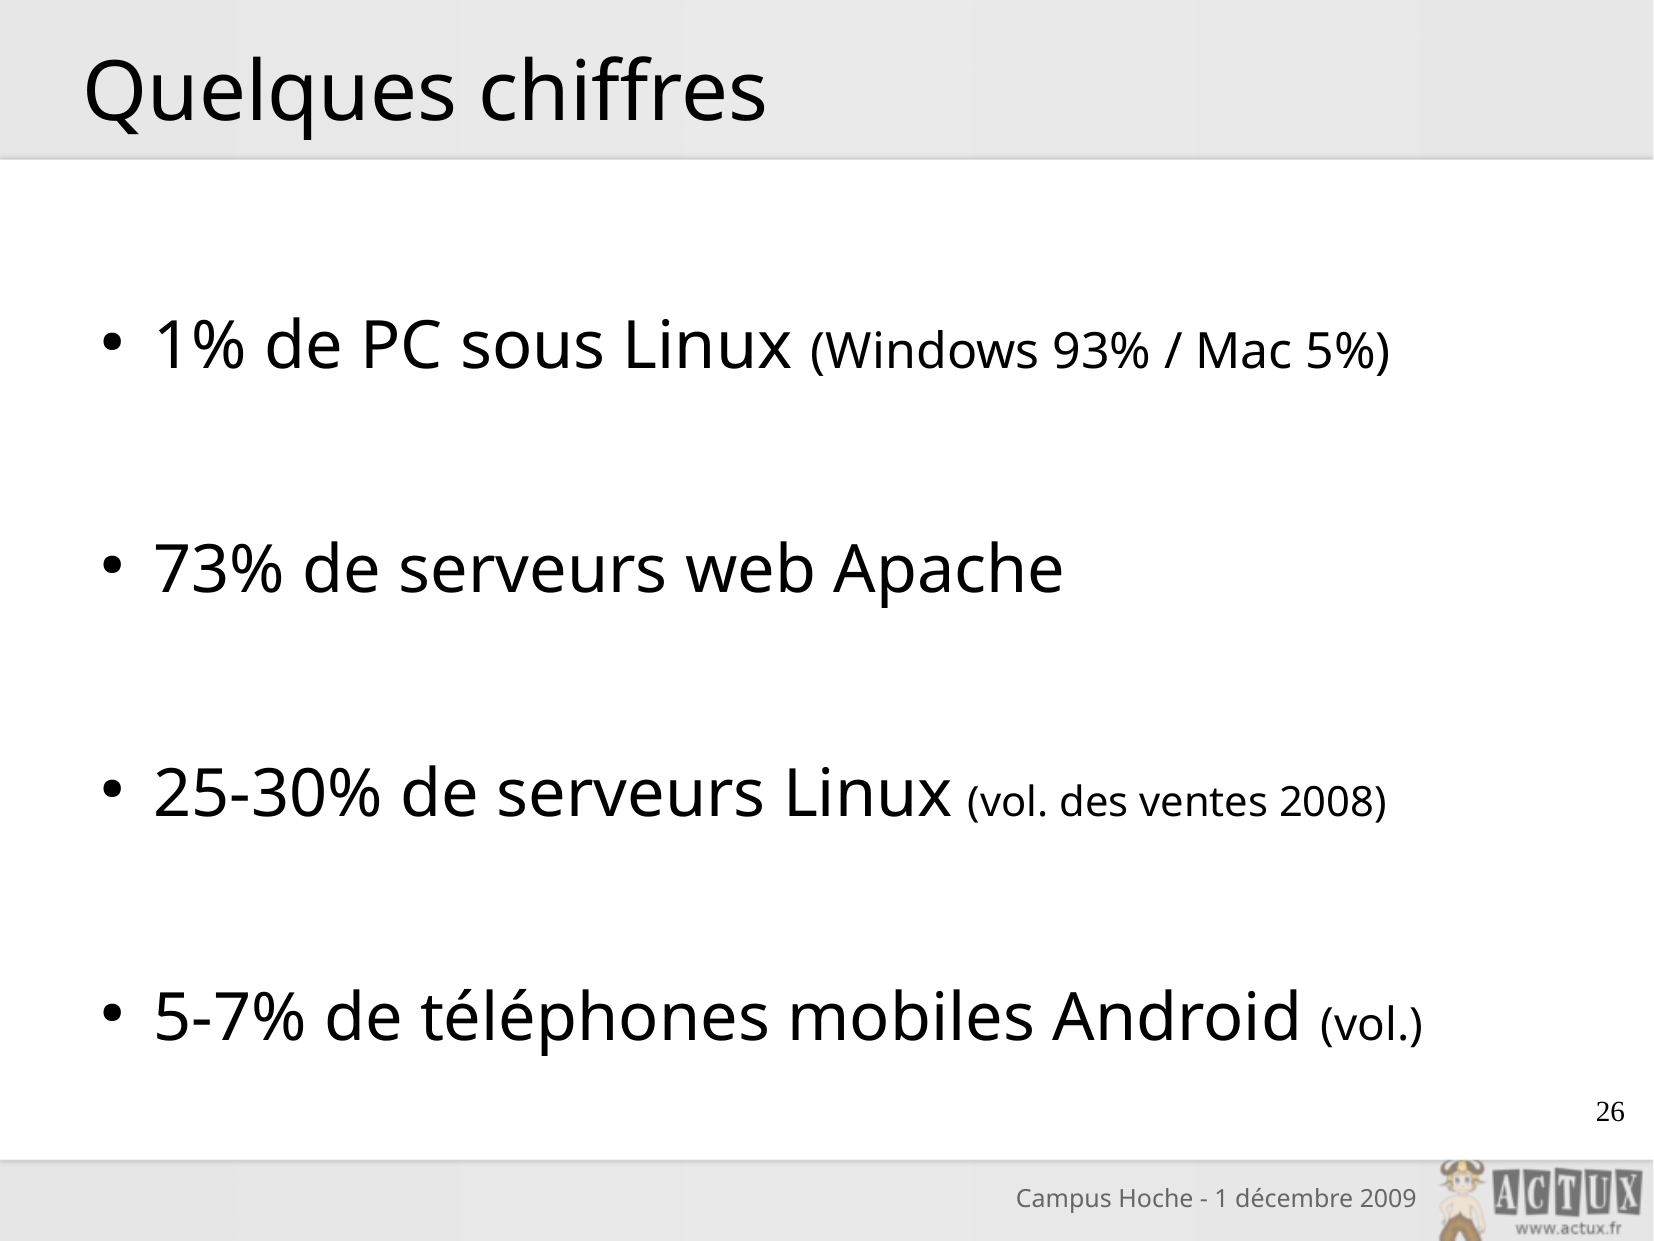

# Quelques chiffres
1% de PC sous Linux (Windows 93% / Mac 5%)
73% de serveurs web Apache
25-30% de serveurs Linux (vol. des ventes 2008)
5-7% de téléphones mobiles Android (vol.)
26
Campus Hoche - 1 décembre 2009